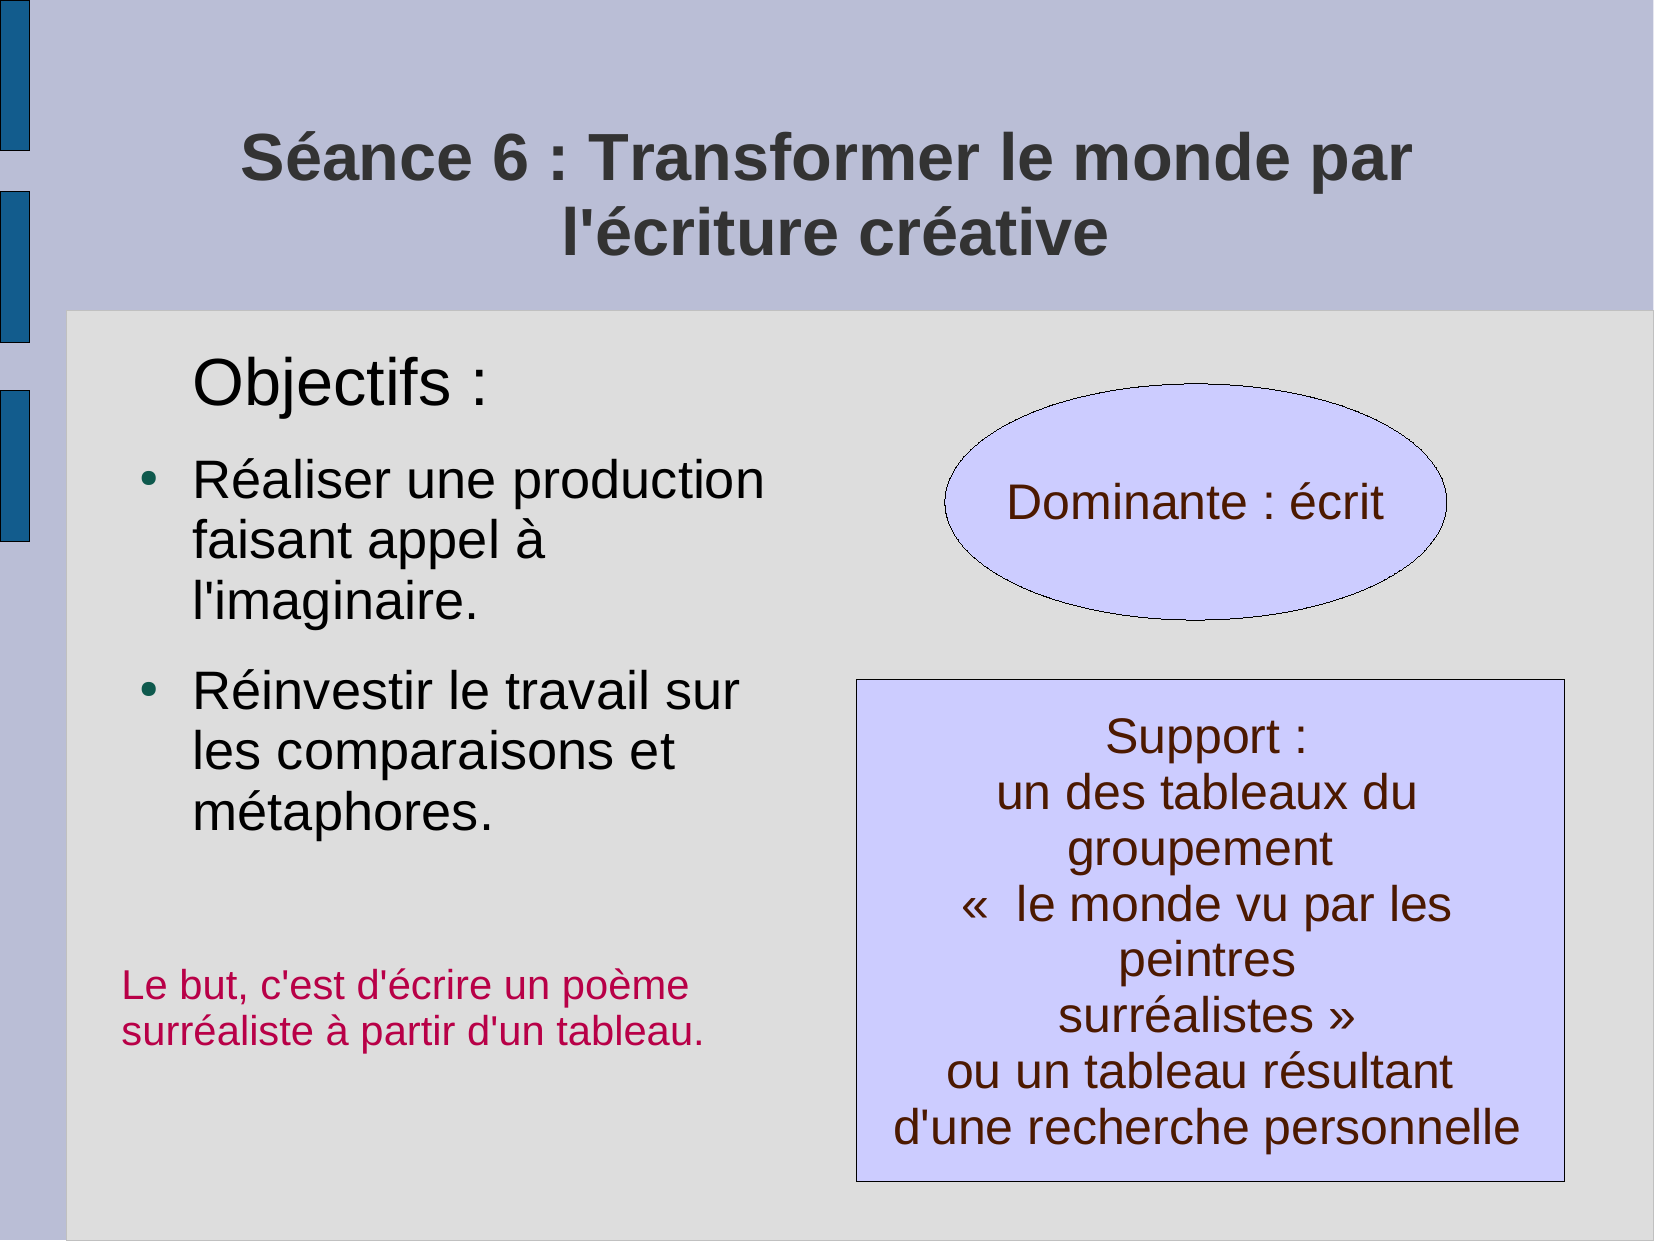

# Séance 6 : Transformer le monde par l'écriture créative
Objectifs :
Réaliser une production faisant appel à l'imaginaire.
Réinvestir le travail sur les comparaisons et métaphores.
Le but, c'est d'écrire un poème surréaliste à partir d'un tableau.
Dominante : écrit
Support :
 un des tableaux du
groupement
«  le monde vu par les peintres
surréalistes »
ou un tableau résultant
d'une recherche personnelle